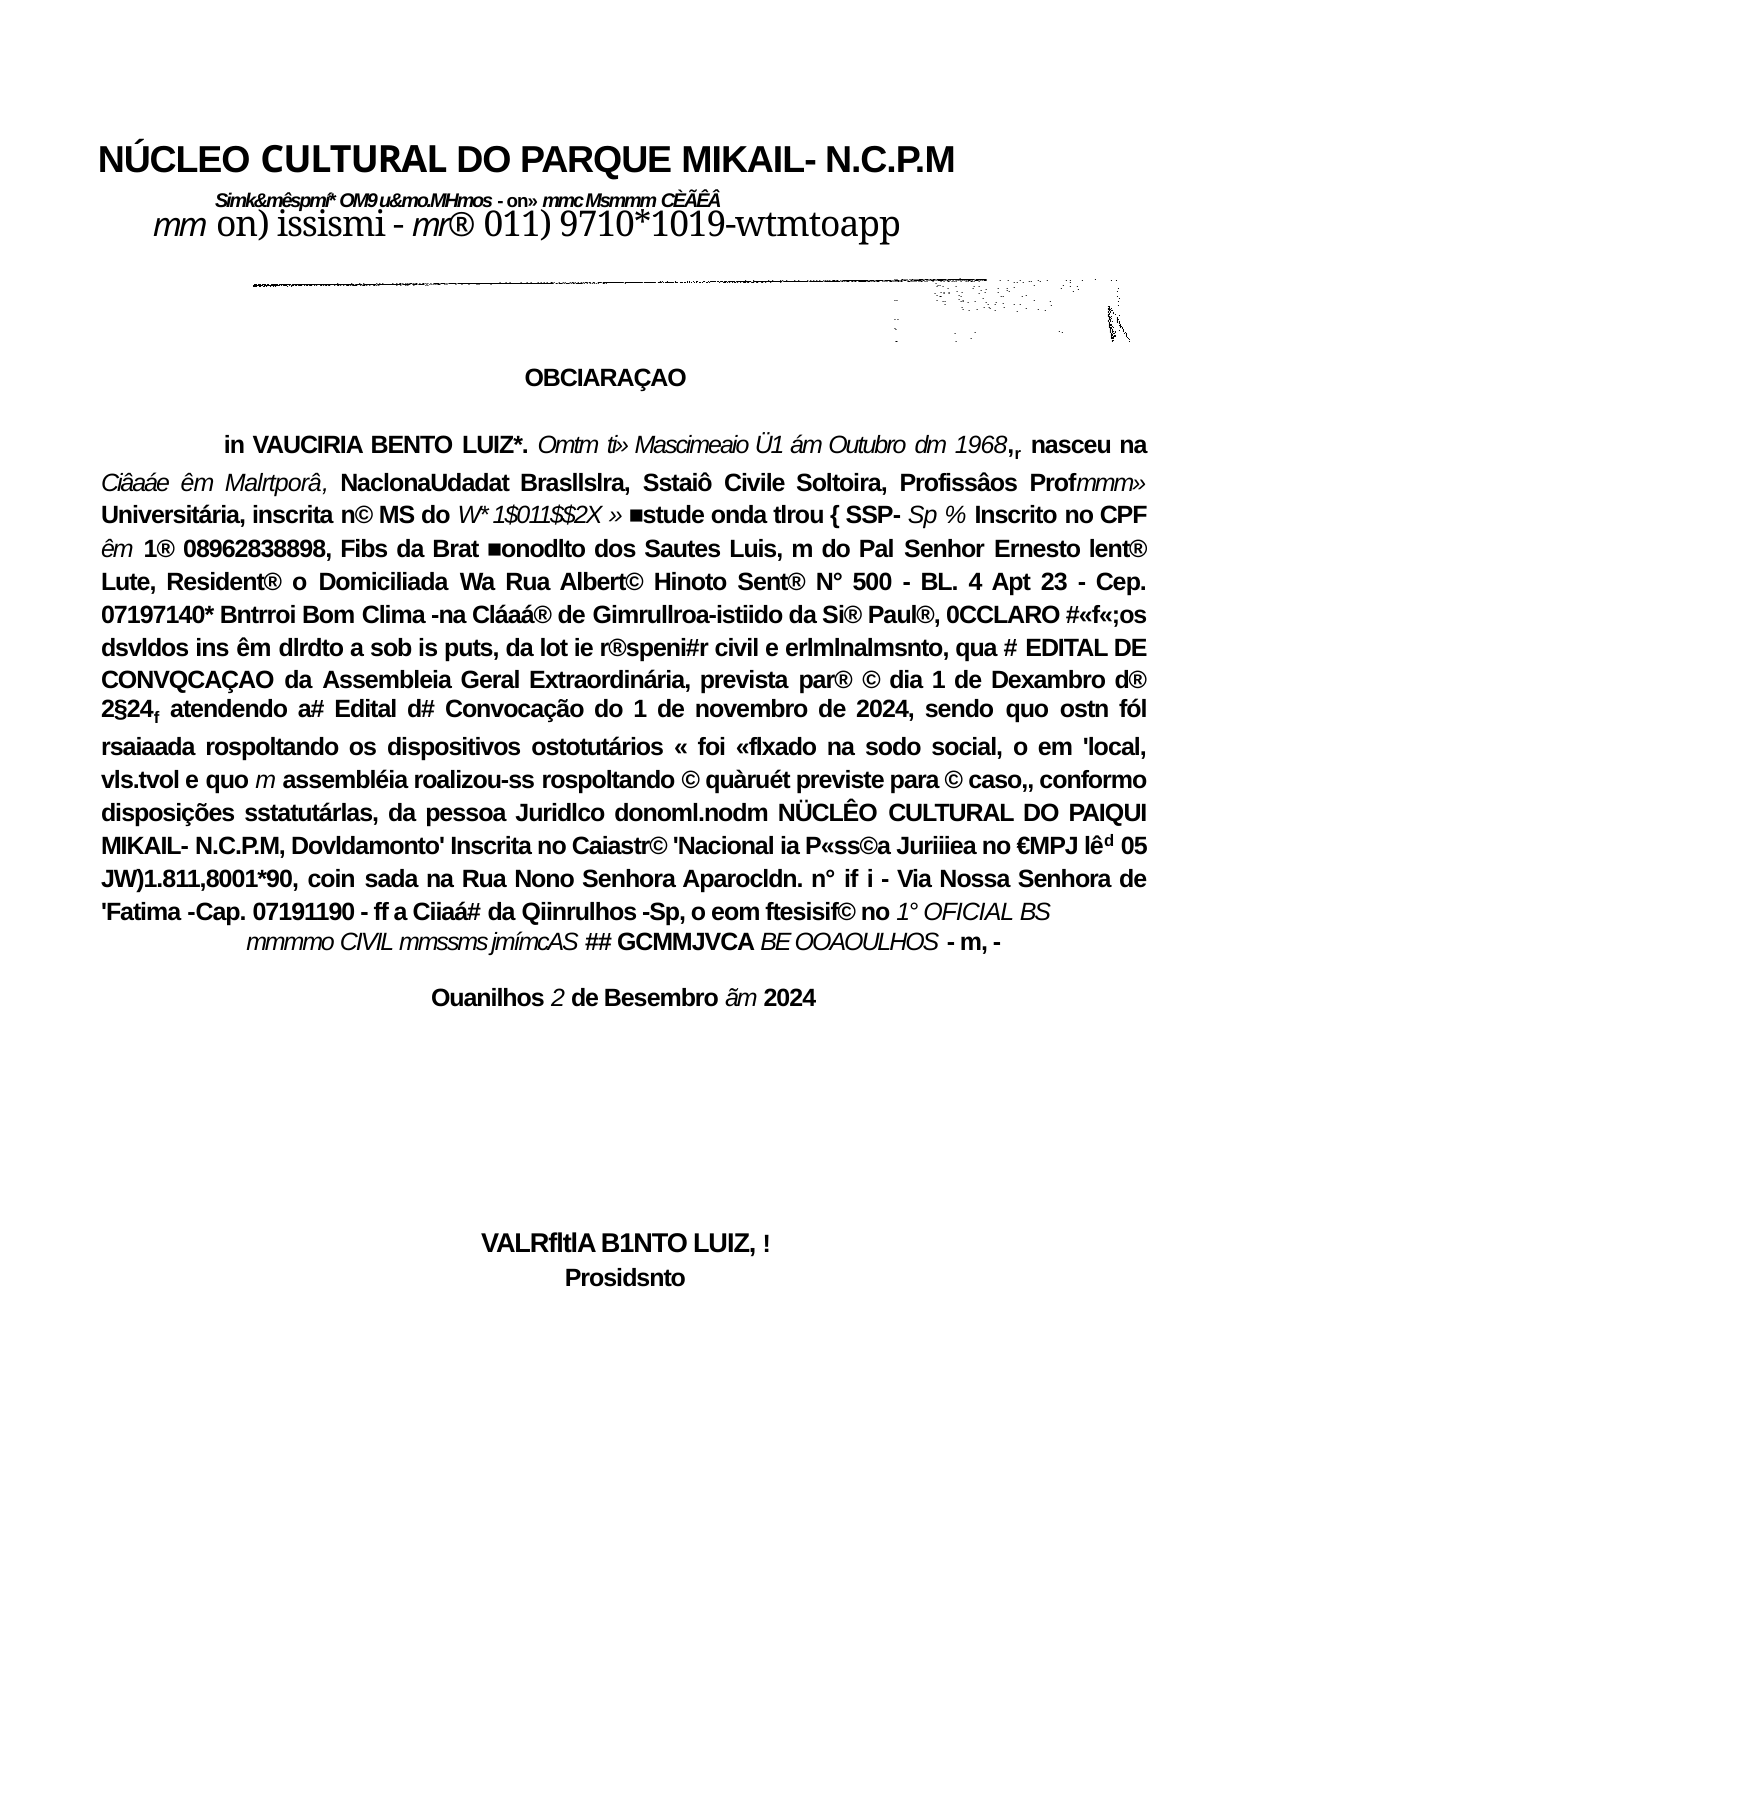

NÚCLEO CULTURAL DO PARQUE MIKAIL- N.C.P.M
Simk&mêspmí* OM9 u&mo.MHmos - on» mmc Msmmm CÈÃÊÂ
mm on) issismi - mr® 011) 9710*1019-wtmtoapp
obciaraçAo
in VAUCIRIA BENTO LUIZ*. Omtm ti» Mascimeaio Ü1 ám Outubro dm 1968,r nasceu na Ciâaáe êm Malrtporâ, NaclonaUdadat Brasllslra, Sstaiô Civile Soltoira, Profissâos Profmmm» Universitária, inscrita n© MS do W* 1$011$$2X » ■stude onda tlrou { SSP- Sp % Inscrito no CPF êm 1® 08962838898, Fibs da Brat ■onodlto dos Sautes Luis, m do Pal Senhor Ernesto lent® Lute, Resident® o Domiciliada Wa Rua Albert© Hinoto Sent® N° 500 - BL. 4 Apt 23 - Cep. 07197140* Bntrroi Bom Clima -na Cláaá® de Gimrullroa-istiido da Si® Paul®, 0CCLARO #«f«;os dsvldos ins êm dlrdto a sob is puts, da lot ie r®speni#r civil e erlmlnalmsnto, qua # EDITAL DE CONVQCAÇAO da Assembleia Geral Extraordinária, prevista par® © dia 1 de Dexambro d® 2§24f atendendo a# Edital d# Convocação do 1 de novembro de 2024, sendo quo ostn fól rsaiaada rospoltando os dispositivos ostotutários « foi «flxado na sodo social, o em 'local, vls.tvol e quo m assembléia roalizou-ss rospoltando © quàruét previste para © caso,, conformo disposições sstatutárlas, da pessoa Juridlco donoml.nodm NÜCLÊO CULTURAL DO PAIQUI MIKAIL- N.C.P.M, Dovldamonto' Inscrita no Caiastr© 'Nacional ia P«ss©a Juriiiea no €MPJ lêd 05 JW)1.811,8001*90, coin sada na Rua Nono Senhora Aparocldn. n° if i - Via Nossa Senhora de 'Fatima -Cap. 07191190 - ff a Ciiaá# da Qiinrulhos -Sp, o eom ftesisif© no 1° OFICIAL BS
mmmmo civil mmssms jmímcAS ## gcmmjvca be ooaoulhos - m, -
Ouanilhos 2 de Besembro ãm 2024
VALRfltlA B1NTO LUIZ, ! Prosidsnto